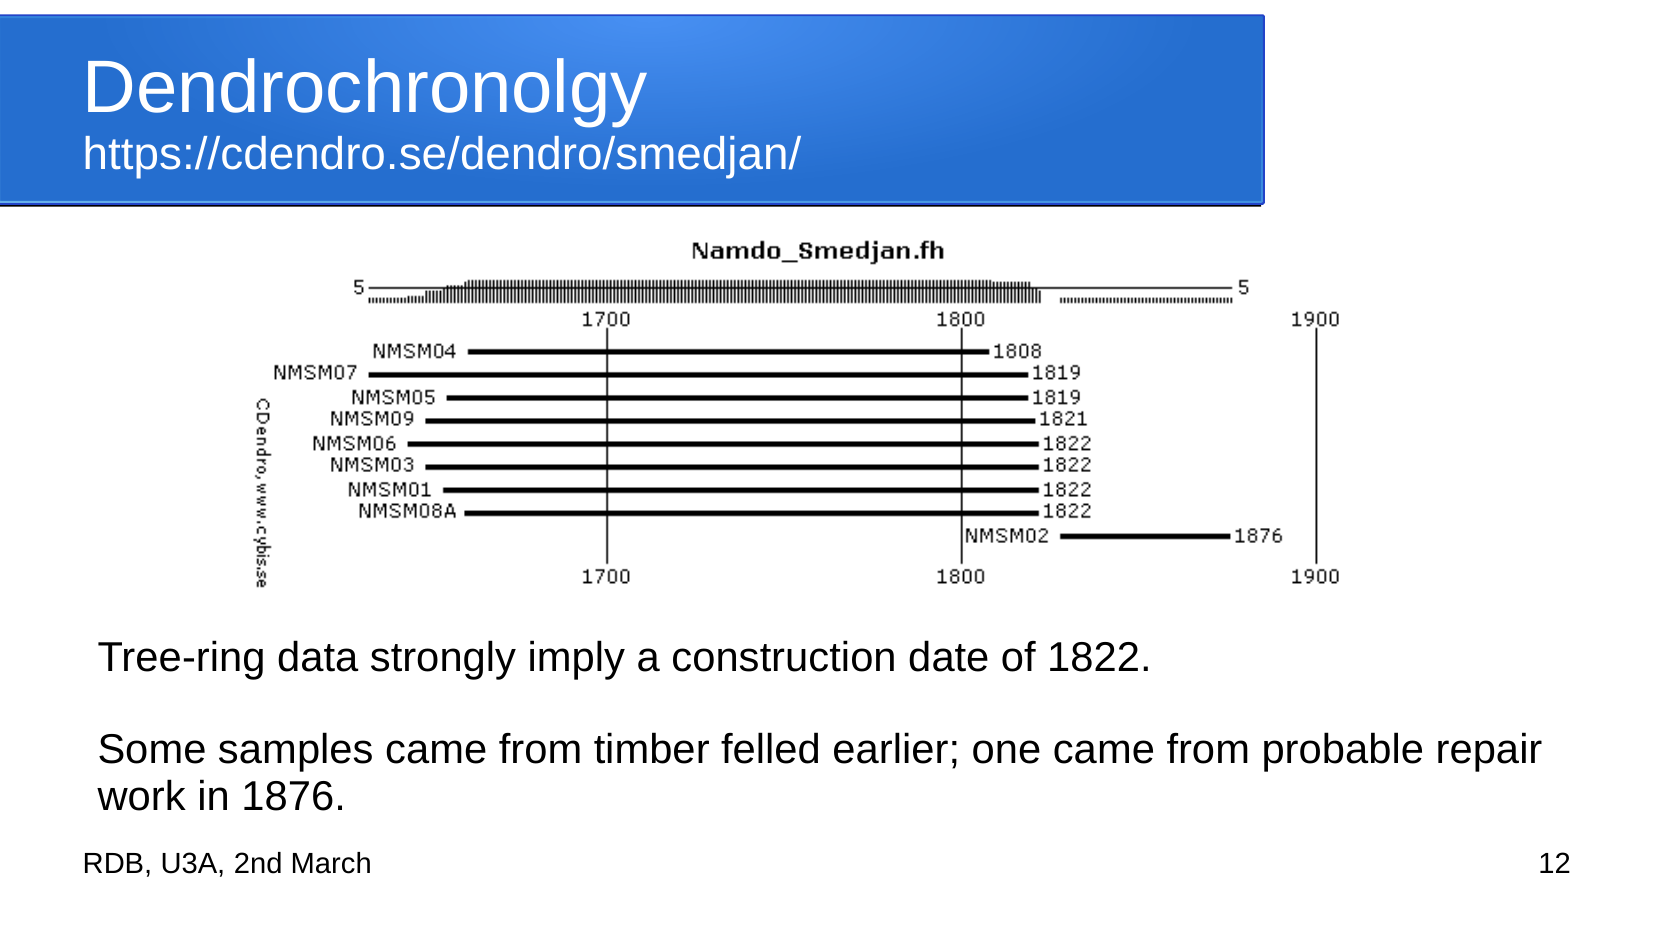

# Dendrochronolgy https://cdendro.se/dendro/smedjan/
Tree-ring data strongly imply a construction date of 1822.
Some samples came from timber felled earlier; one came from probable repair work in 1876.
RDB, U3A, 2nd March
12